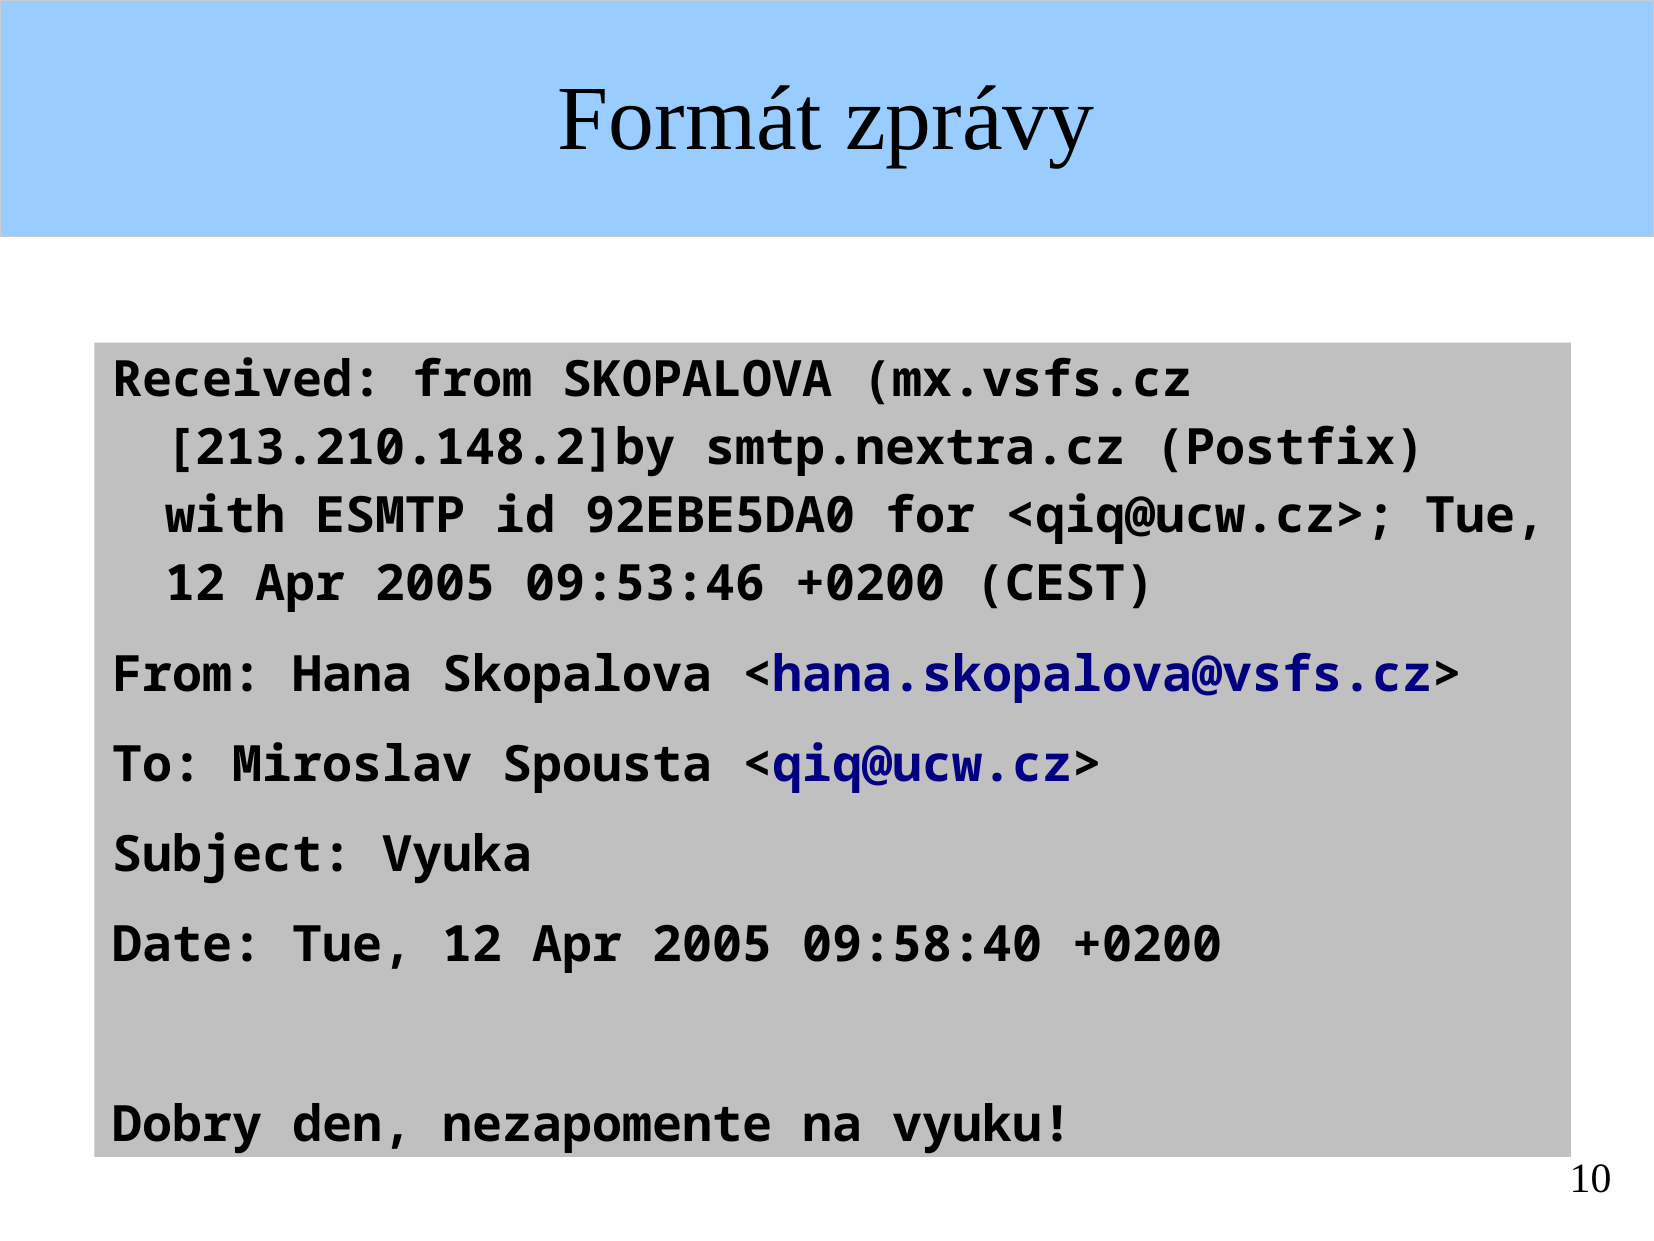

# Formát zprávy
Received: from SKOPALOVA (mx.vsfs.cz [213.210.148.2]by smtp.nextra.cz (Postfix) with ESMTP id 92EBE5DA0 for <qiq@ucw.cz>; Tue, 12 Apr 2005 09:53:46 +0200 (CEST)
From: Hana Skopalova <hana.skopalova@vsfs.cz>
To: Miroslav Spousta <qiq@ucw.cz>
Subject: Vyuka
Date: Tue, 12 Apr 2005 09:58:40 +0200
Dobry den, nezapomente na vyuku!